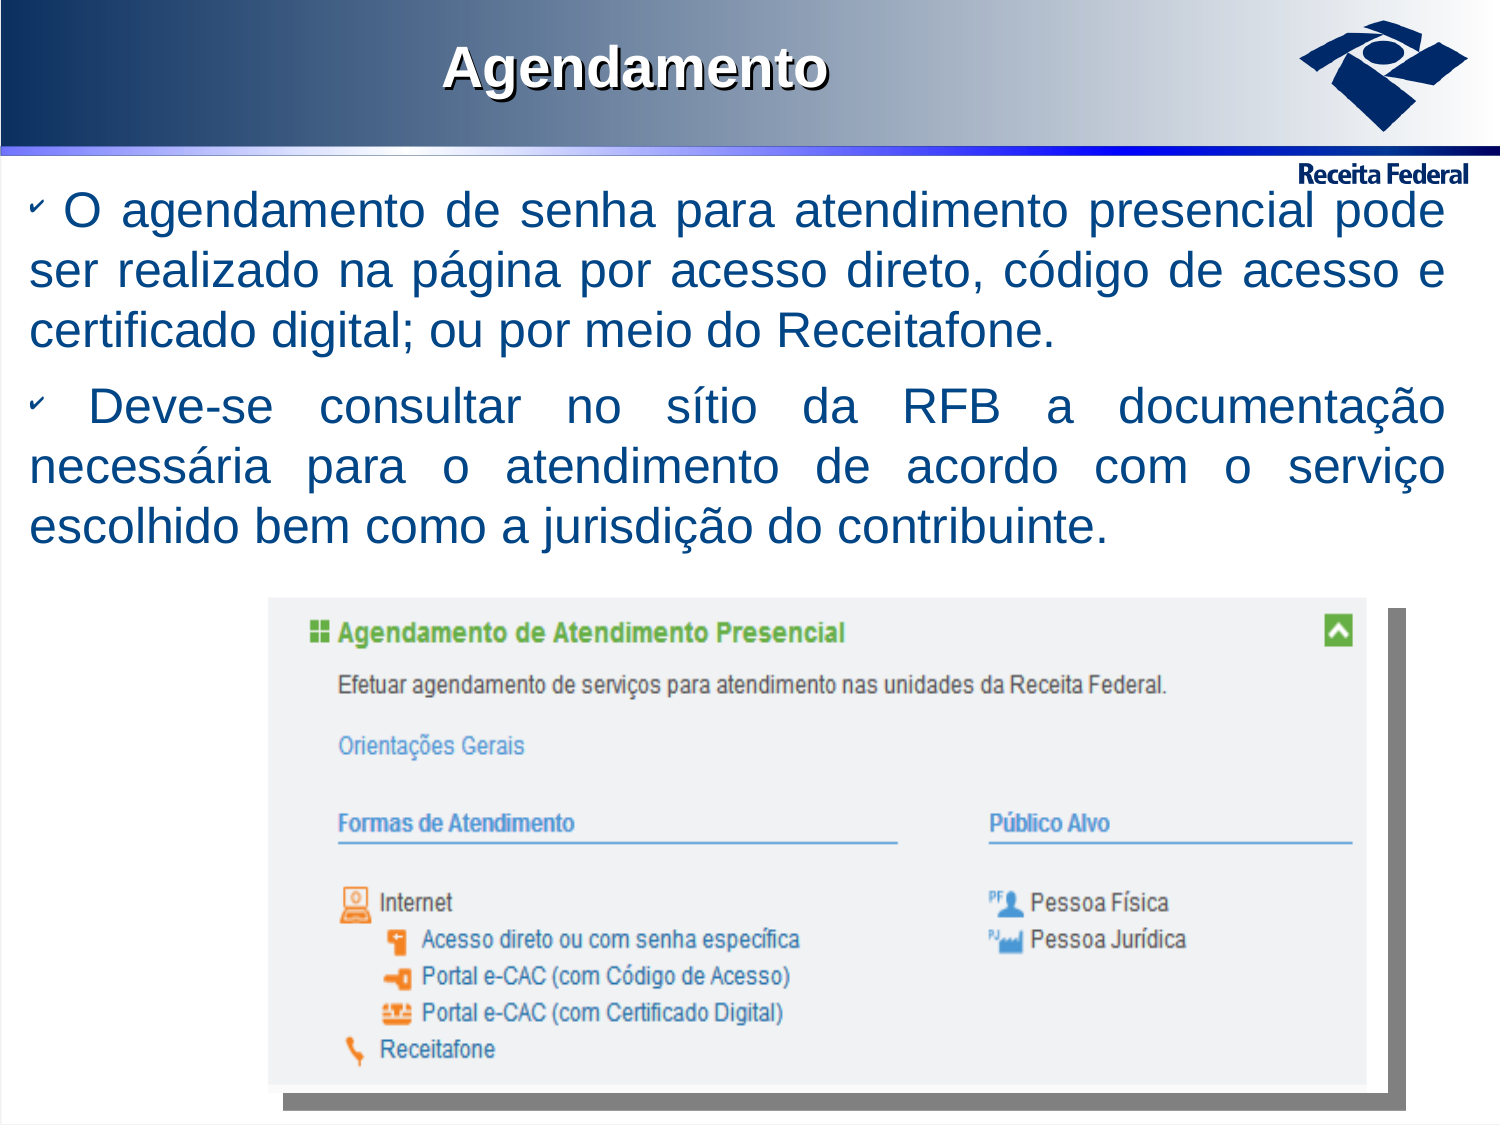

Agendamento
 O agendamento de senha para atendimento presencial pode ser realizado na página por acesso direto, código de acesso e certificado digital; ou por meio do Receitafone.
 Deve-se consultar no sítio da RFB a documentação necessária para o atendimento de acordo com o serviço escolhido bem como a jurisdição do contribuinte.
#